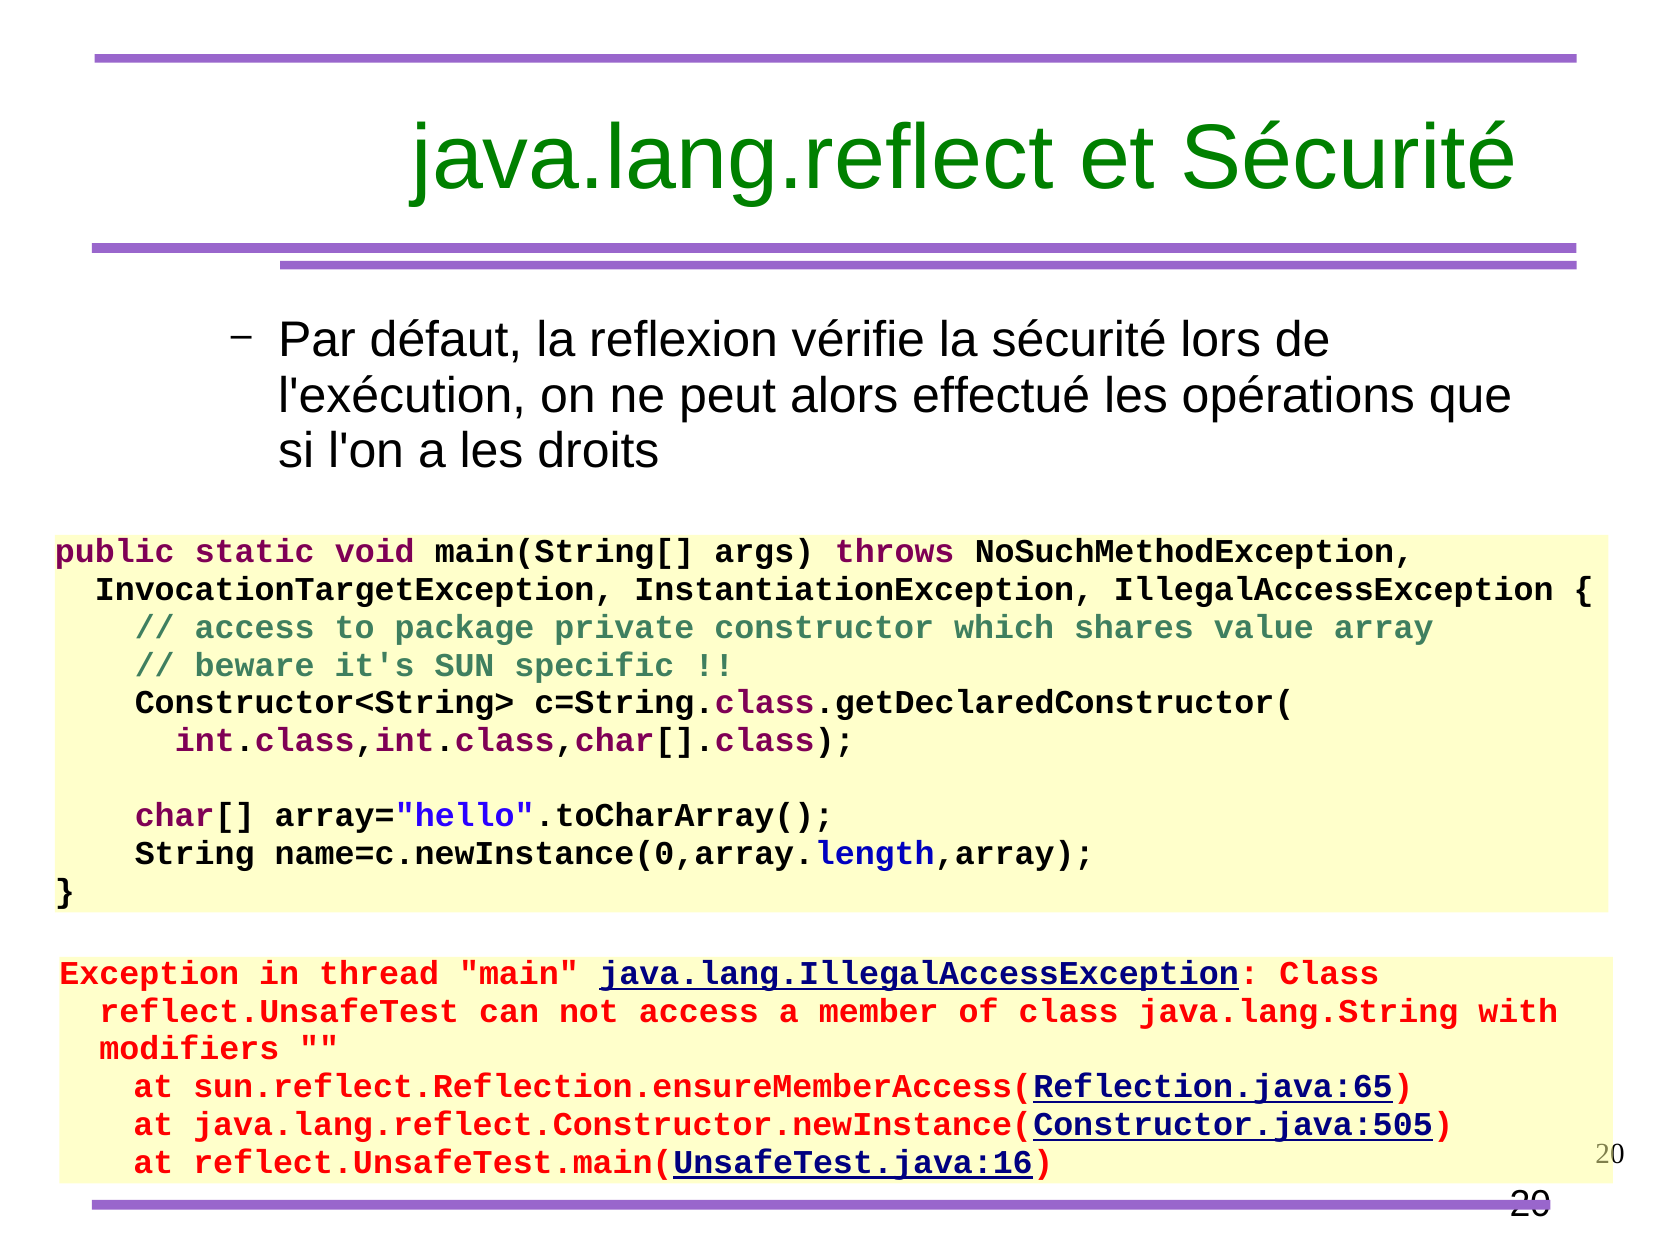

# java.lang.reflect et Sécurité
Par défaut, la reflexion vérifie la sécurité lors de l'exécution, on ne peut alors effectué les opérations que si l'on a les droits
public static void main(String[] args) throws NoSuchMethodException,
 InvocationTargetException, InstantiationException, IllegalAccessException {
 // access to package private constructor which shares value array
 // beware it's SUN specific !!
 Constructor<String> c=String.class.getDeclaredConstructor(
 int.class,int.class,char[].class);
 char[] array="hello".toCharArray();
 String name=c.newInstance(0,array.length,array);
}
Exception in thread "main" java.lang.IllegalAccessException: Class
 reflect.UnsafeTest can not access a member of class java.lang.String with
 modifiers ""
	at sun.reflect.Reflection.ensureMemberAccess(Reflection.java:65)
	at java.lang.reflect.Constructor.newInstance(Constructor.java:505)
	at reflect.UnsafeTest.main(UnsafeTest.java:16)